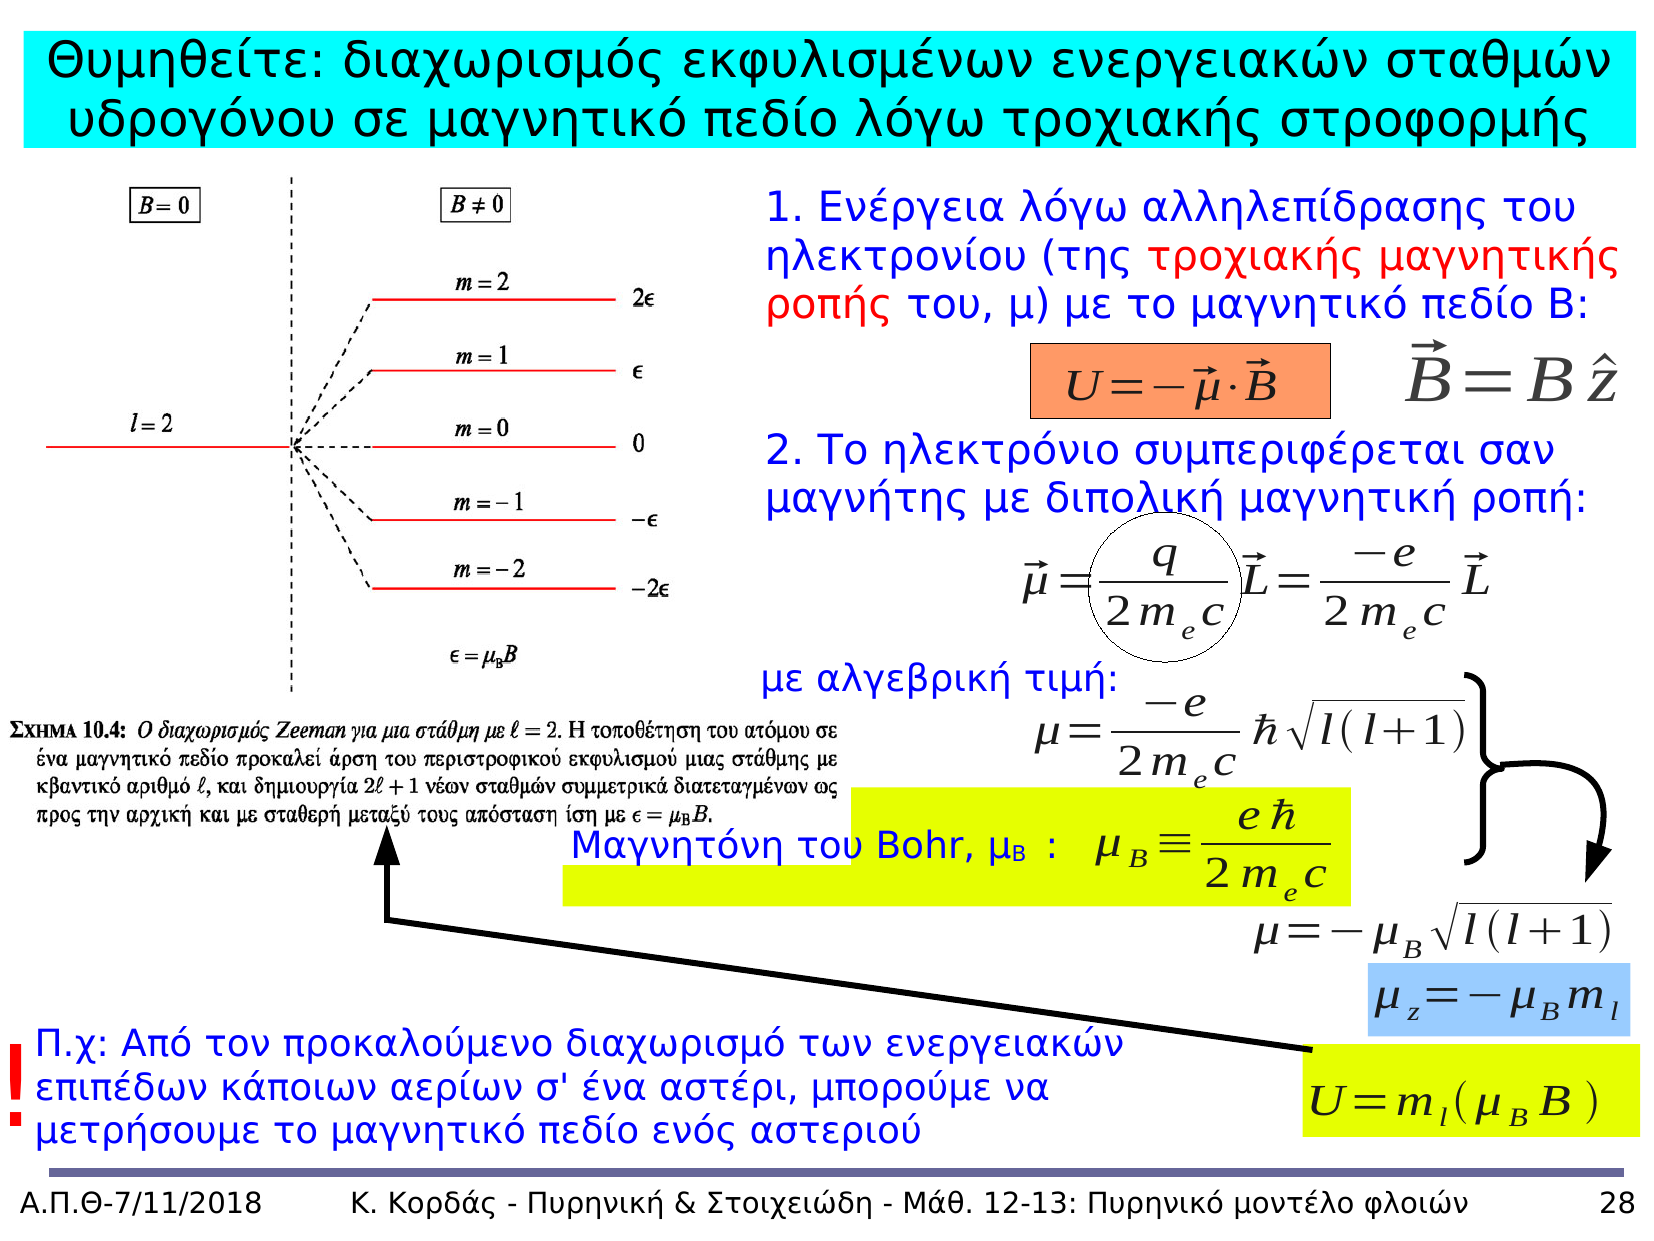

# Θυμηθείτε: διαχωρισμός εκφυλισμένων ενεργειακών σταθμών υδρογόνου σε μαγνητικό πεδίο λόγω τροχιακής στροφορμής
1. Ενέργεια λόγω αλληλεπίδρασης του ηλεκτρονίου (της τροχιακής μαγνητικής ροπής του, μ) με το μαγνητικό πεδίο Β:
2. Το ηλεκτρόνιο συμπεριφέρεται σαν μαγνήτης με διπολική μαγνητική ροπή:
με αλγεβρική τιμή:
Μαγνητόνη του Bohr, μΒ :
!
Π.χ: Από τον προκαλούμενο διαχωρισμό των ενεργειακών επιπέδων κάποιων αερίων σ' ένα αστέρι, μπορούμε να μετρήσουμε το μαγνητικό πεδίο ενός αστεριού
Α.Π.Θ-7/11/2018
Κ. Κορδάς - Πυρηνική & Στοιχειώδη - Μάθ. 12-13: Πυρηνικό μοντέλο φλοιών
28